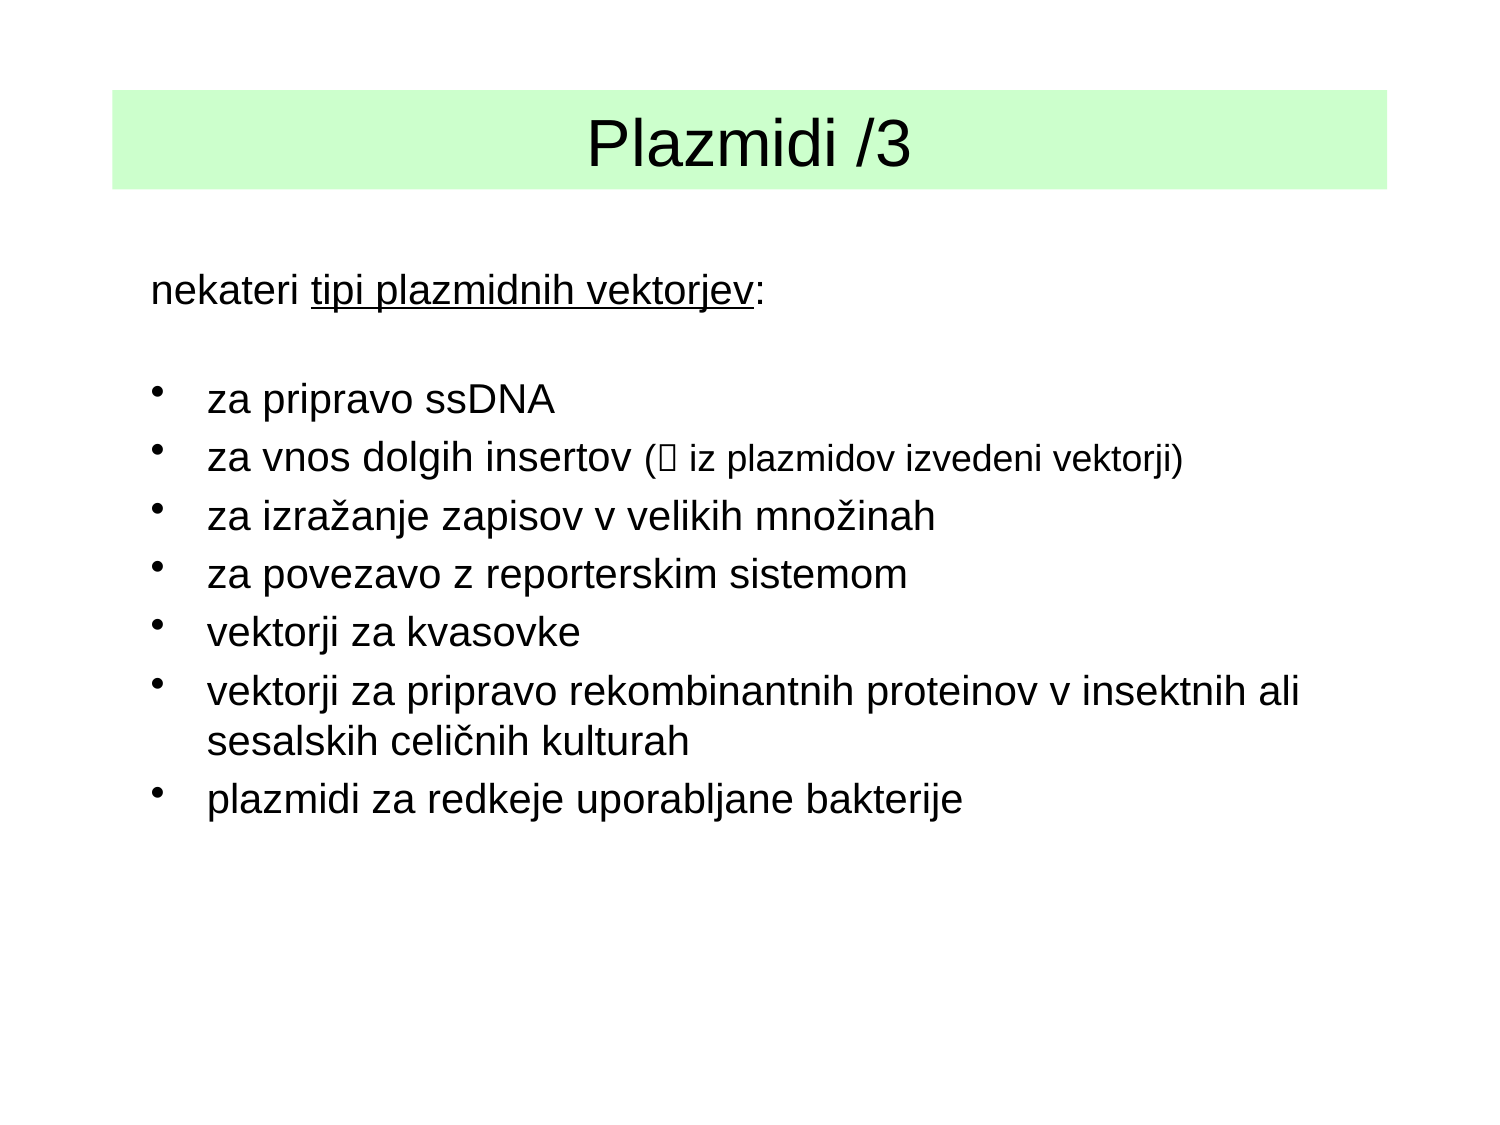

# Plazmidi /3
nekateri tipi plazmidnih vektorjev:
za pripravo ssDNA
za vnos dolgih insertov ( iz plazmidov izvedeni vektorji)
za izražanje zapisov v velikih množinah
za povezavo z reporterskim sistemom
vektorji za kvasovke
vektorji za pripravo rekombinantnih proteinov v insektnih ali sesalskih celičnih kulturah
plazmidi za redkeje uporabljane bakterije